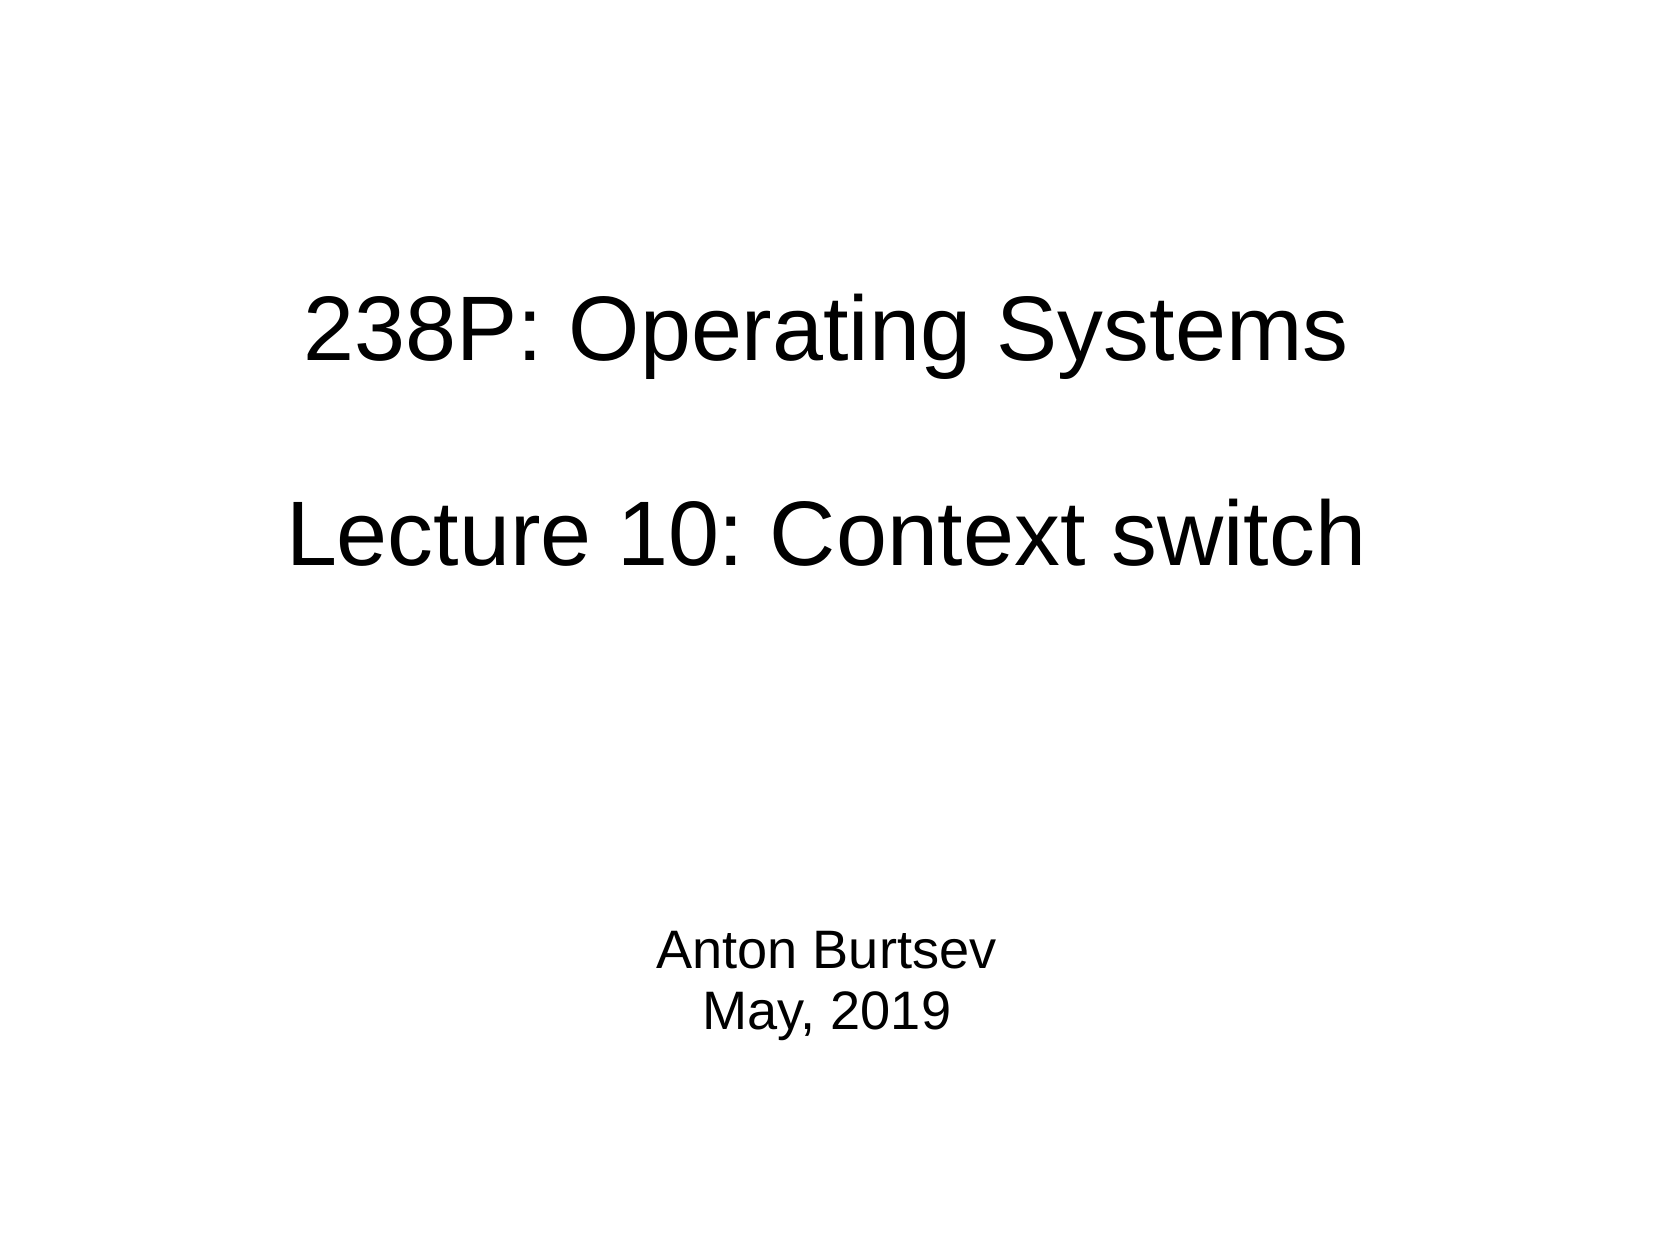

# 238P: Operating Systems Lecture 10: Context switch
Anton Burtsev
May, 2019